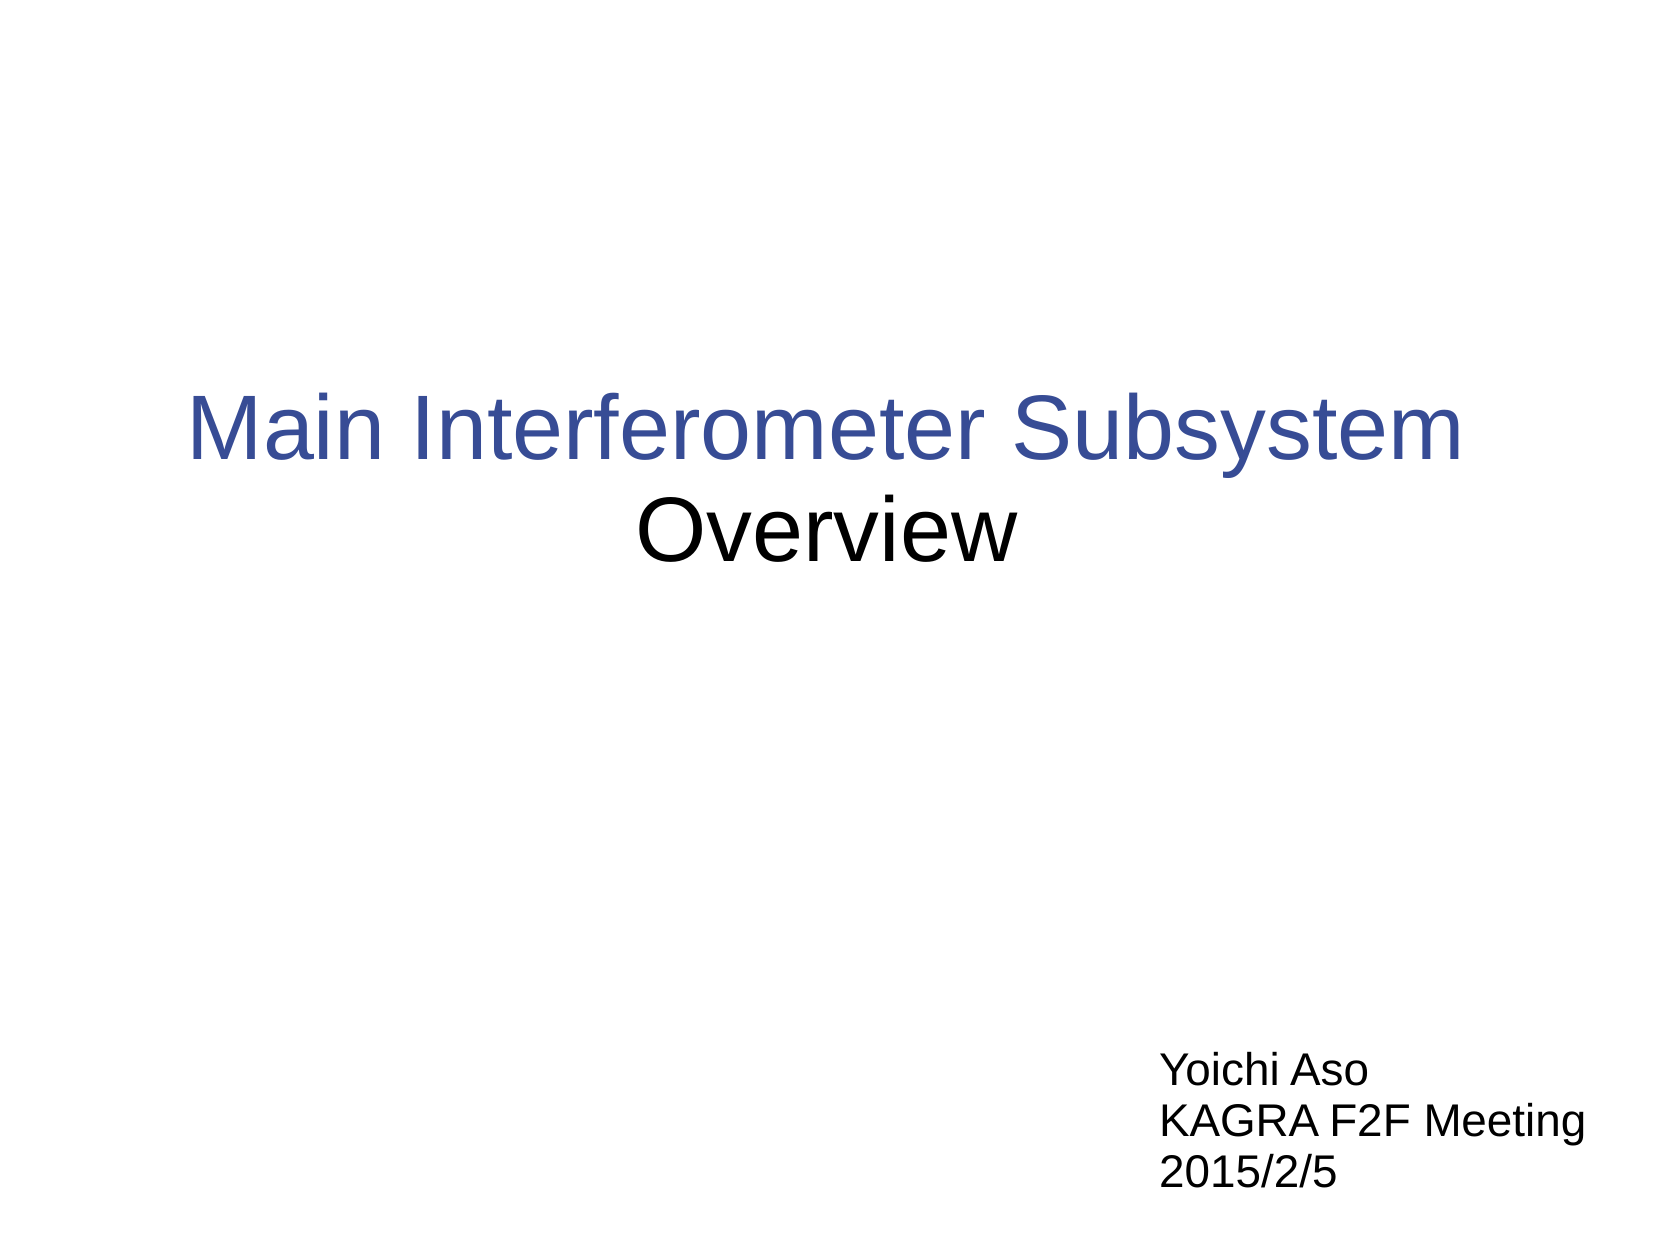

Main Interferometer Subsystem
Overview
Yoichi Aso
KAGRA F2F Meeting
2015/2/5